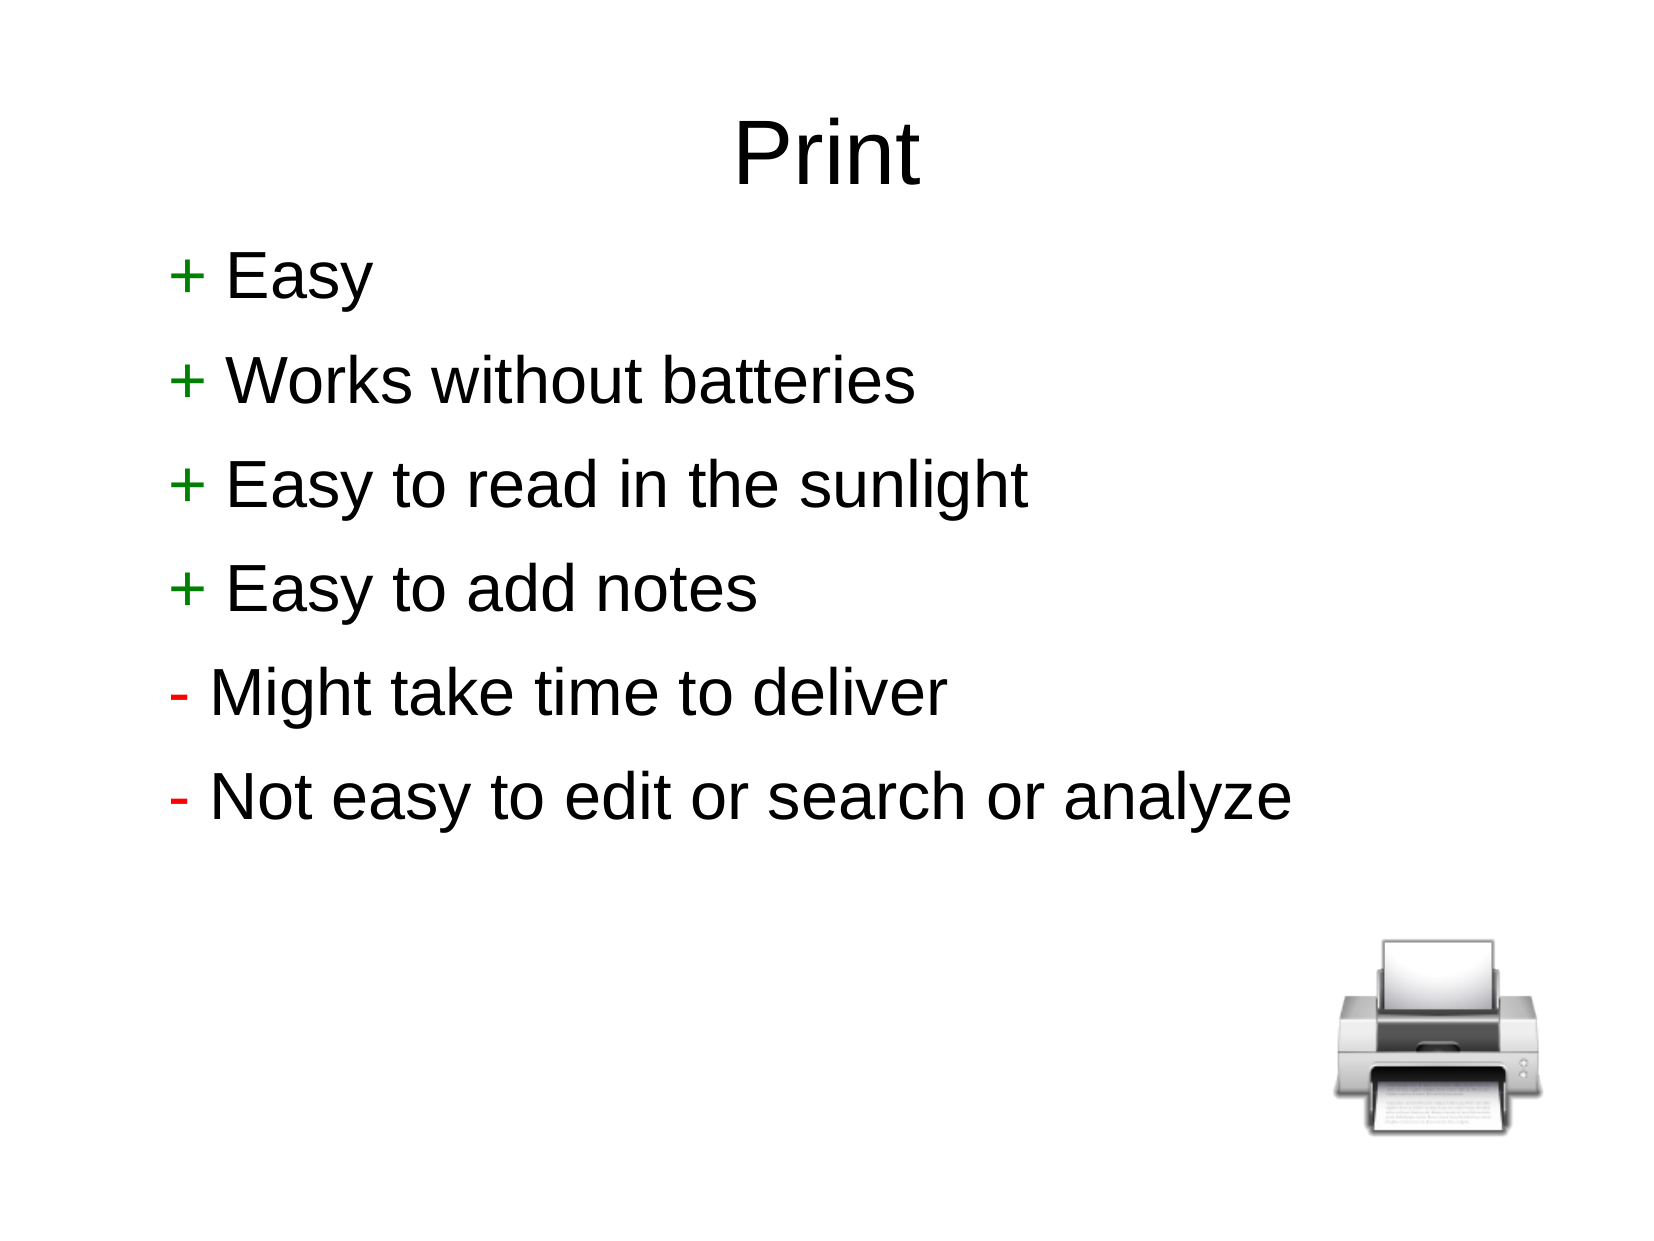

Print
+ Easy
+ Works without batteries
+ Easy to read in the sunlight
+ Easy to add notes
- Might take time to deliver
- Not easy to edit or search or analyze